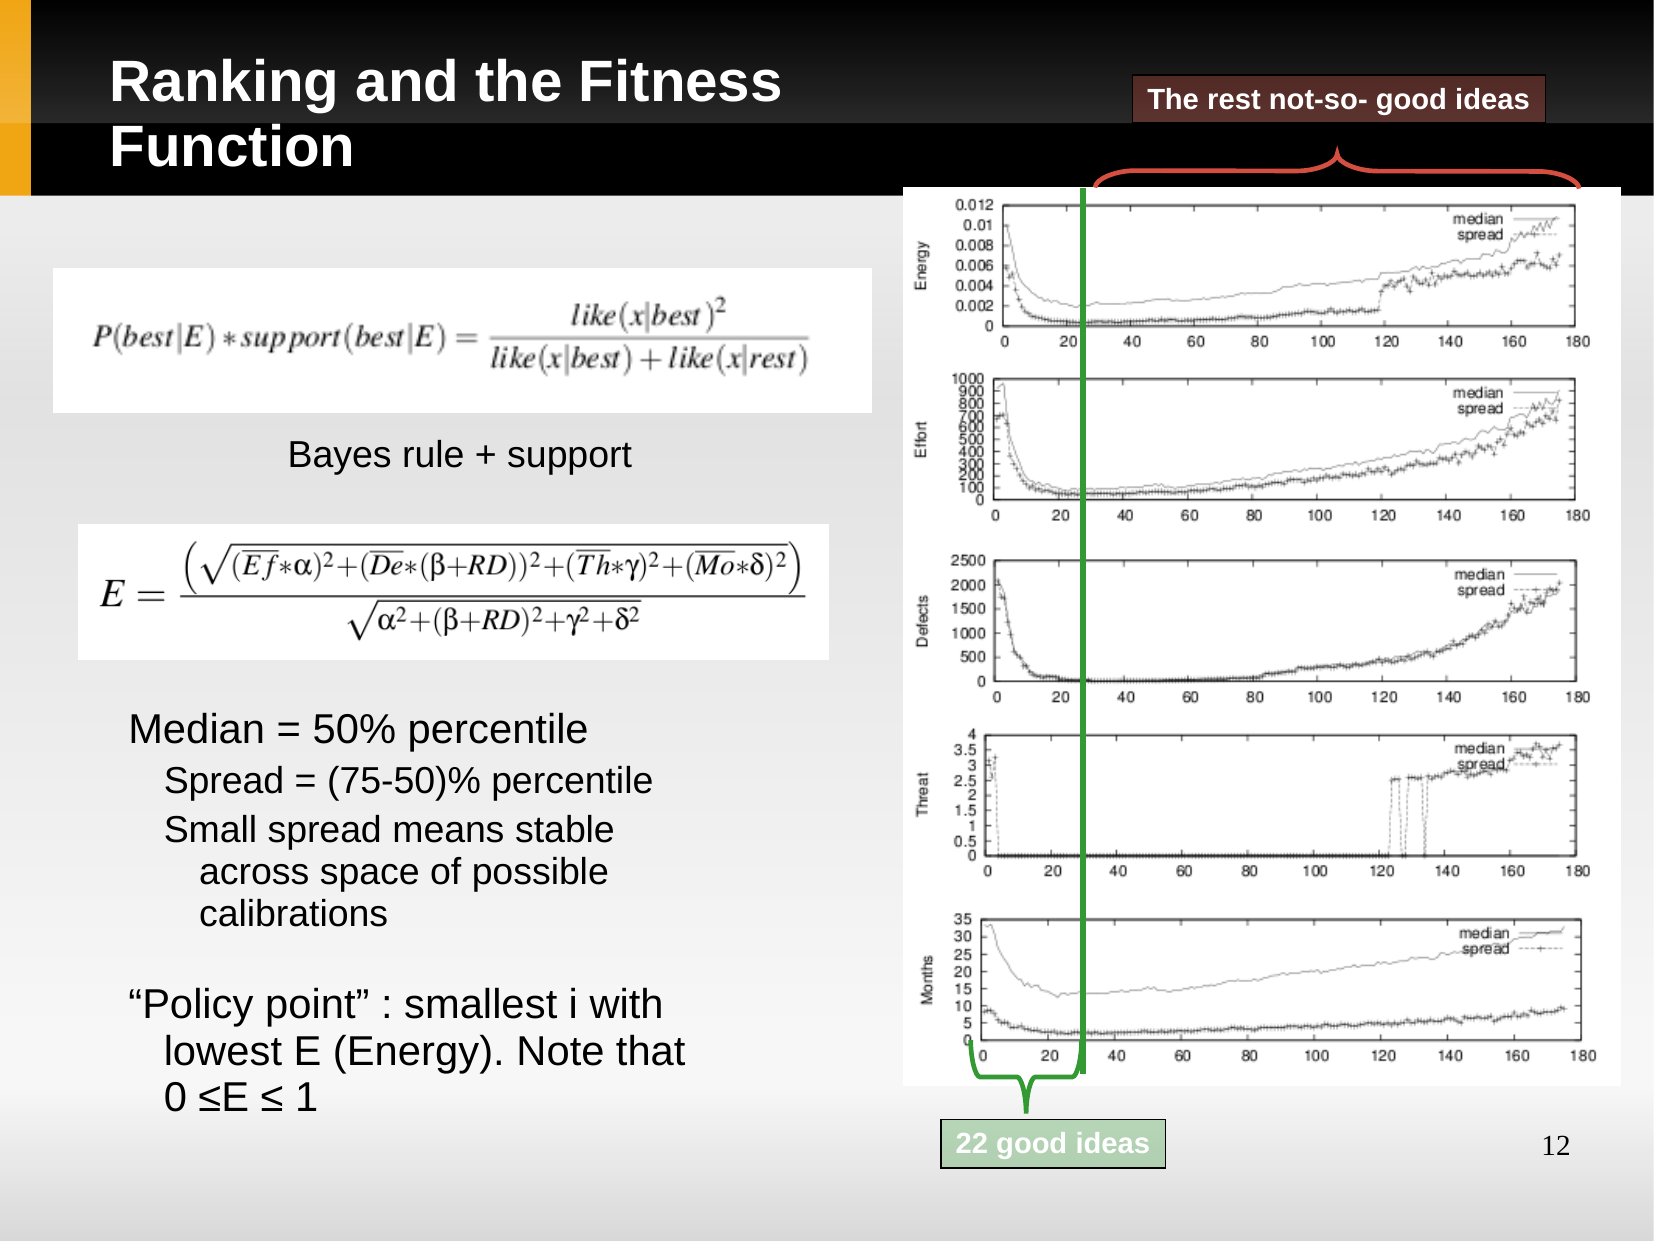

Ranking and the Fitness
Function
The rest not-so- good ideas
 Bayes rule + support
# Median = 50% percentile
Spread = (75-50)% percentile
Small spread means stable
across space of possible calibrations
“Policy point” : smallest i with lowest E (Energy). Note that
0 ≤E ≤ 1
22 good ideas
12